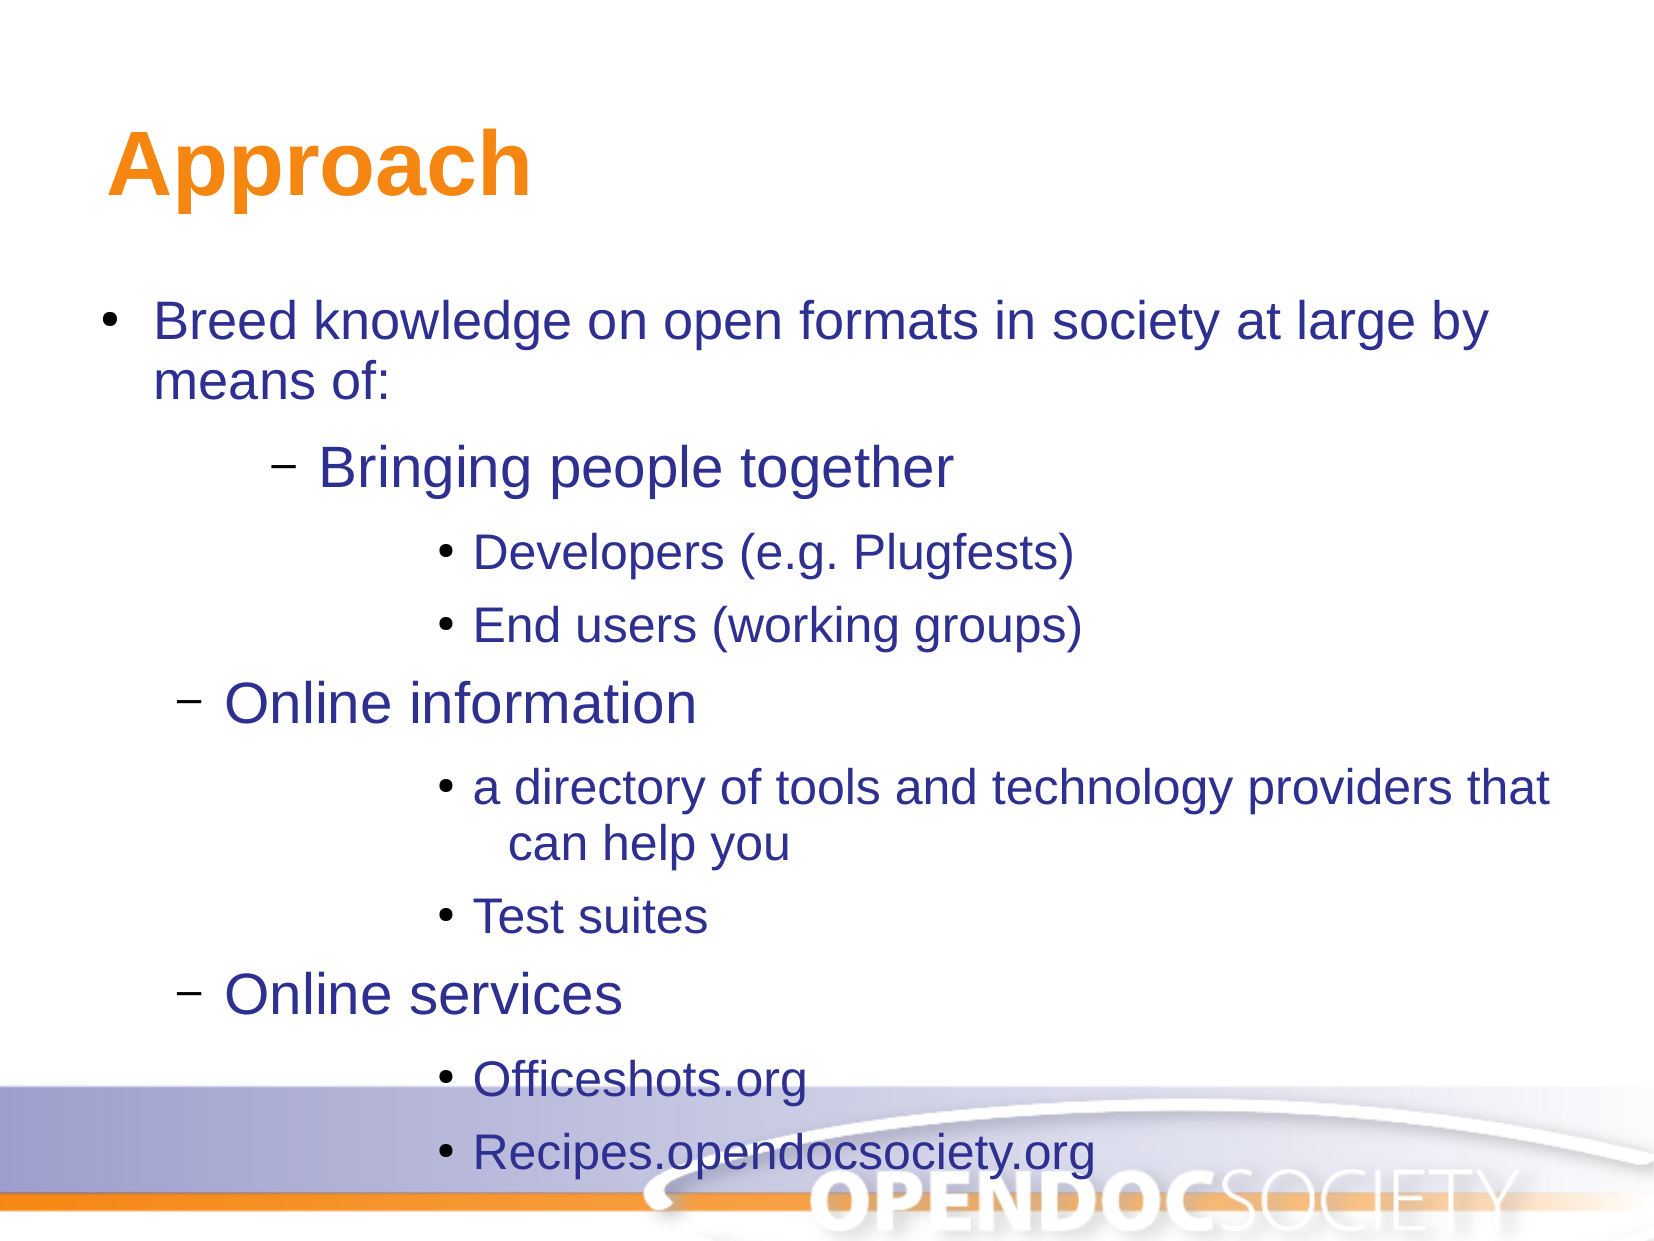

# Approach
Breed knowledge on open formats in society at large by means of:
Bringing people together
Developers (e.g. Plugfests)
End users (working groups)
Online information
a directory of tools and technology providers that can help you
Test suites
Online services
Officeshots.org
Recipes.opendocsociety.org